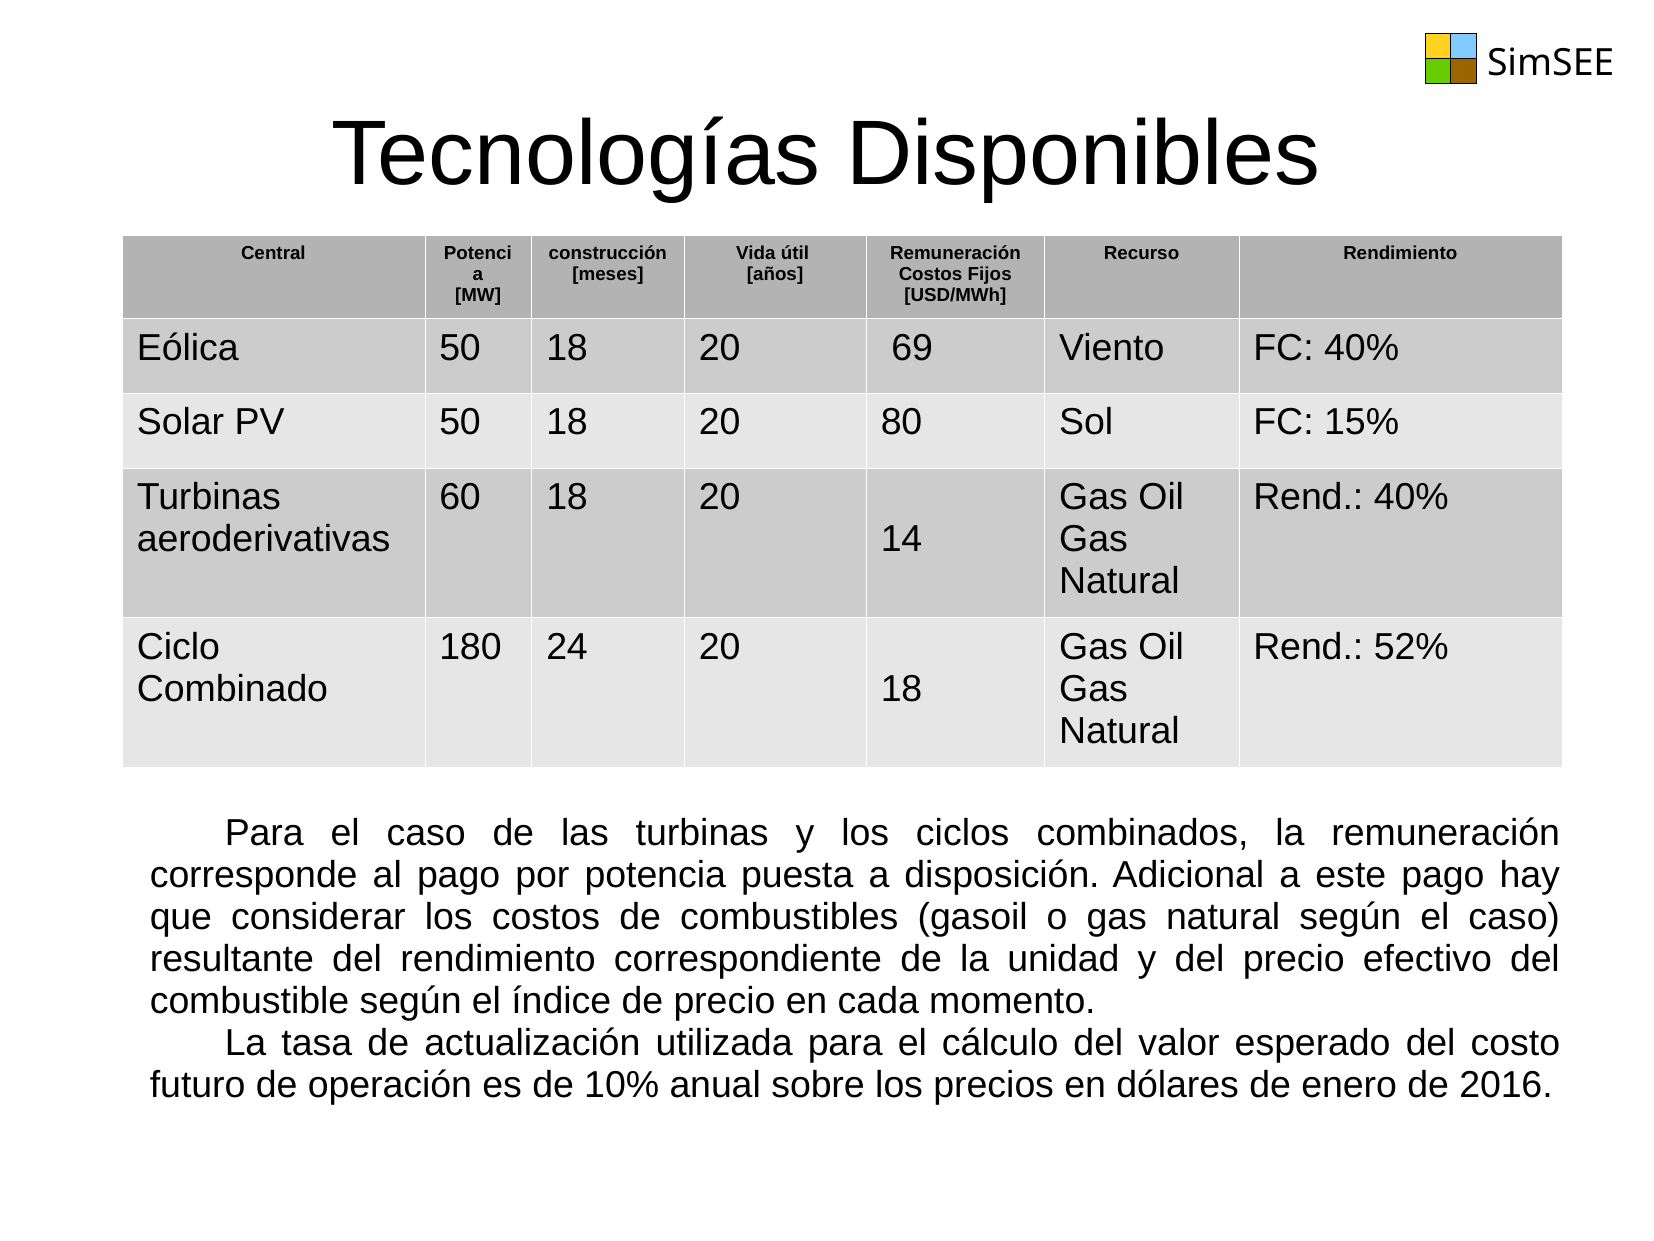

# Tecnologías Disponibles
| Central | Potencia [MW] | construcción [meses] | Vida útil [años] | Remuneración Costos Fijos [USD/MWh] | Recurso | Rendimiento |
| --- | --- | --- | --- | --- | --- | --- |
| Eólica | 50 | 18 | 20 | 69 | Viento | FC: 40% |
| Solar PV | 50 | 18 | 20 | 80 | Sol | FC: 15% |
| Turbinas aeroderivativas | 60 | 18 | 20 | 14 | Gas Oil Gas Natural | Rend.: 40% |
| Ciclo Combinado | 180 | 24 | 20 | 18 | Gas Oil Gas Natural | Rend.: 52% |
	Para el caso de las turbinas y los ciclos combinados, la remuneración corresponde al pago por potencia puesta a disposición. Adicional a este pago hay que considerar los costos de combustibles (gasoil o gas natural según el caso) resultante del rendimiento correspondiente de la unidad y del precio efectivo del combustible según el índice de precio en cada momento.
	La tasa de actualización utilizada para el cálculo del valor esperado del costo futuro de operación es de 10% anual sobre los precios en dólares de enero de 2016.